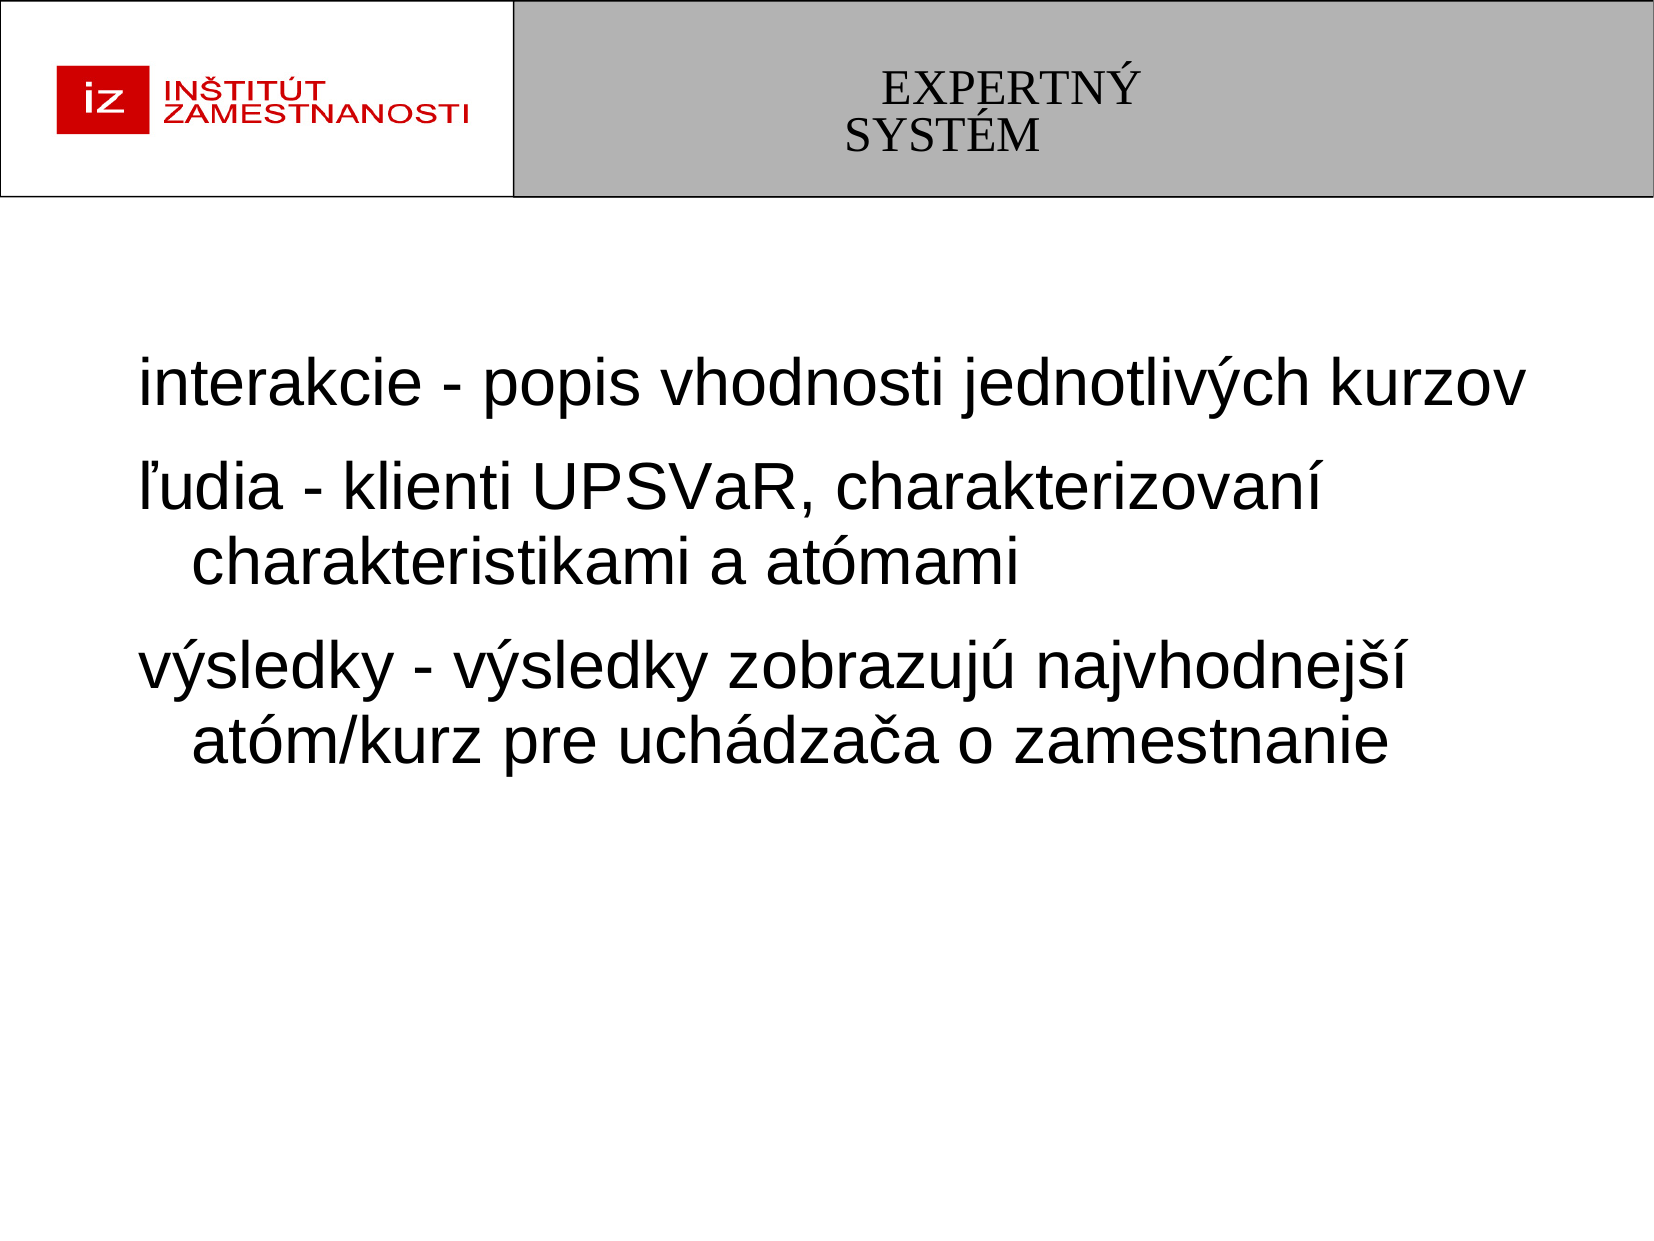

EXPERTNÝ SYSTÉM
# interakcie - popis vhodnosti jednotlivých kurzov
ľudia - klienti UPSVaR, charakterizovaní charakteristikami a atómami
výsledky - výsledky zobrazujú najvhodnejší atóm/kurz pre uchádzača o zamestnanie